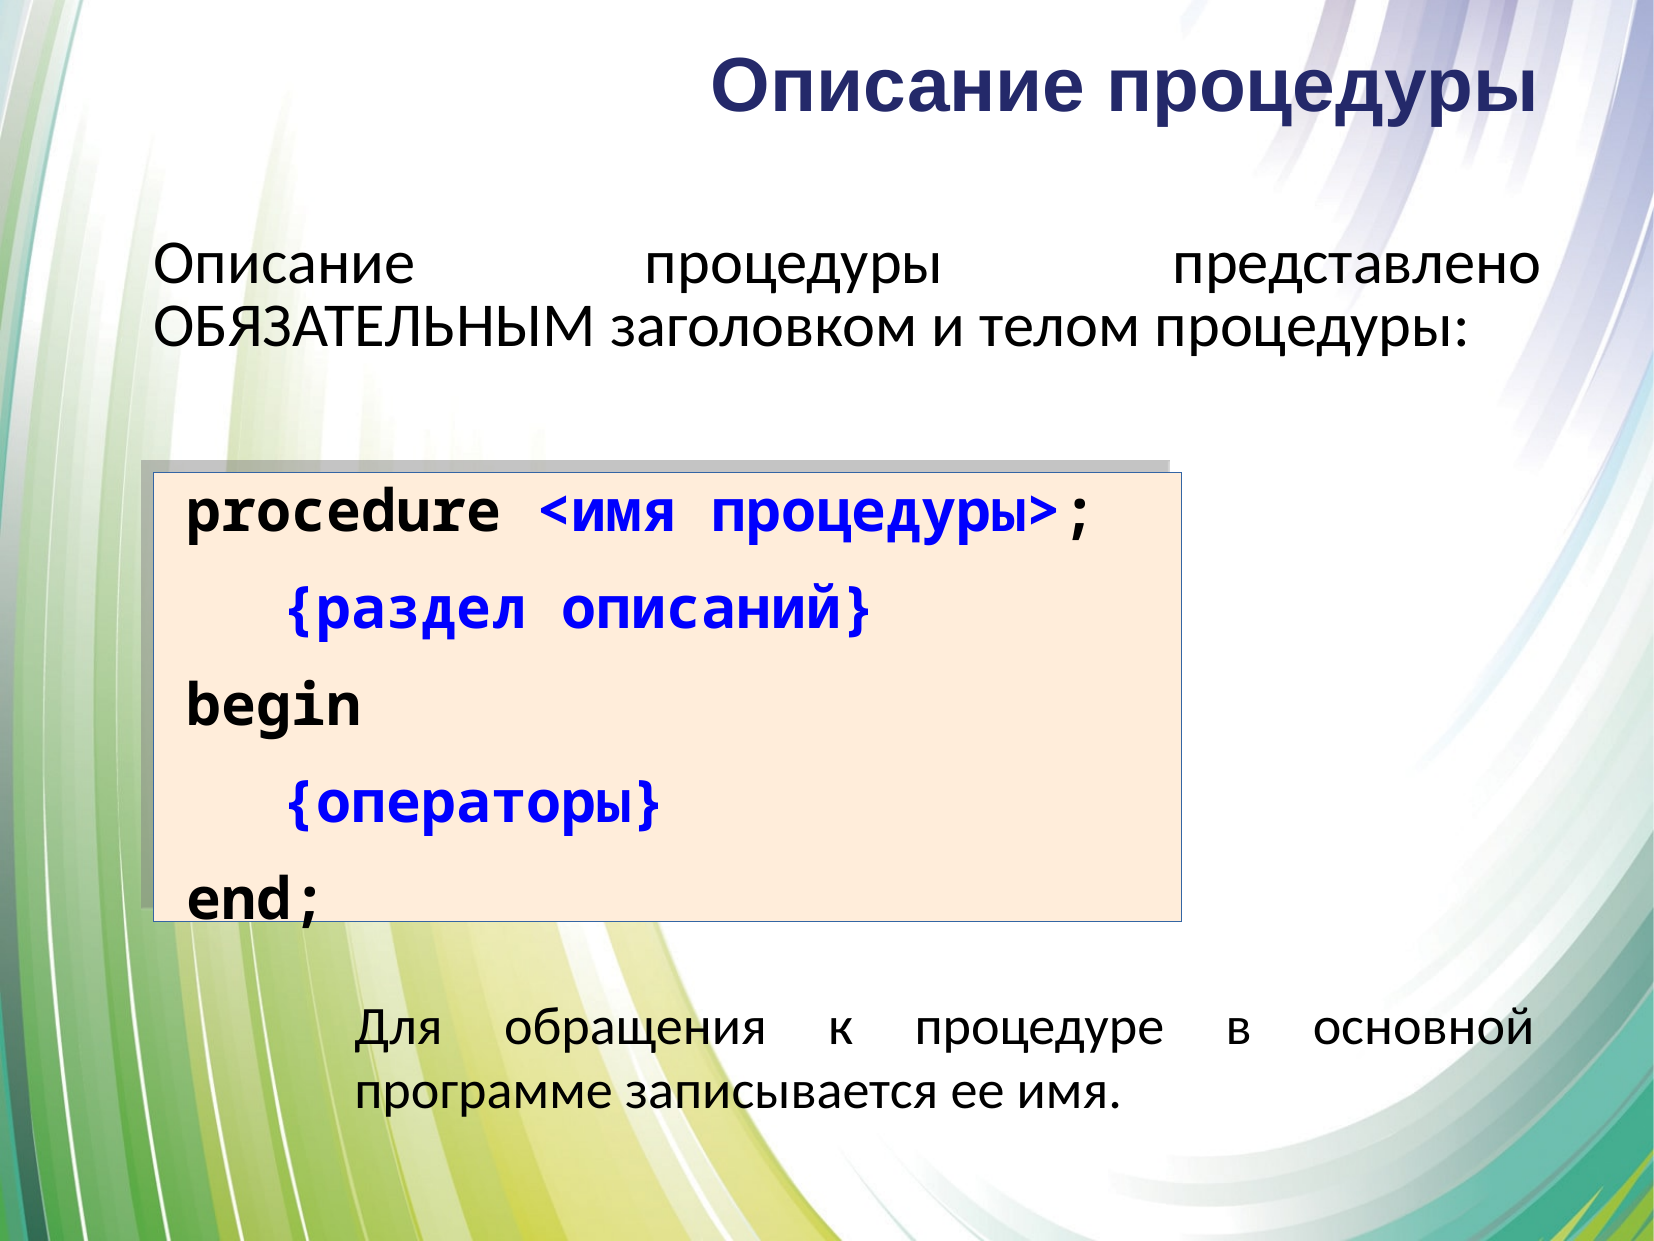

Описание процедуры
Описание процедуры представлено ОБЯЗАТЕЛЬНЫМ заголовком и телом процедуры:
procedure <имя процедуры>;
{раздел описаний}
begin
{операторы}
end;
Для обращения к процедуре в основной программе записывается ее имя.